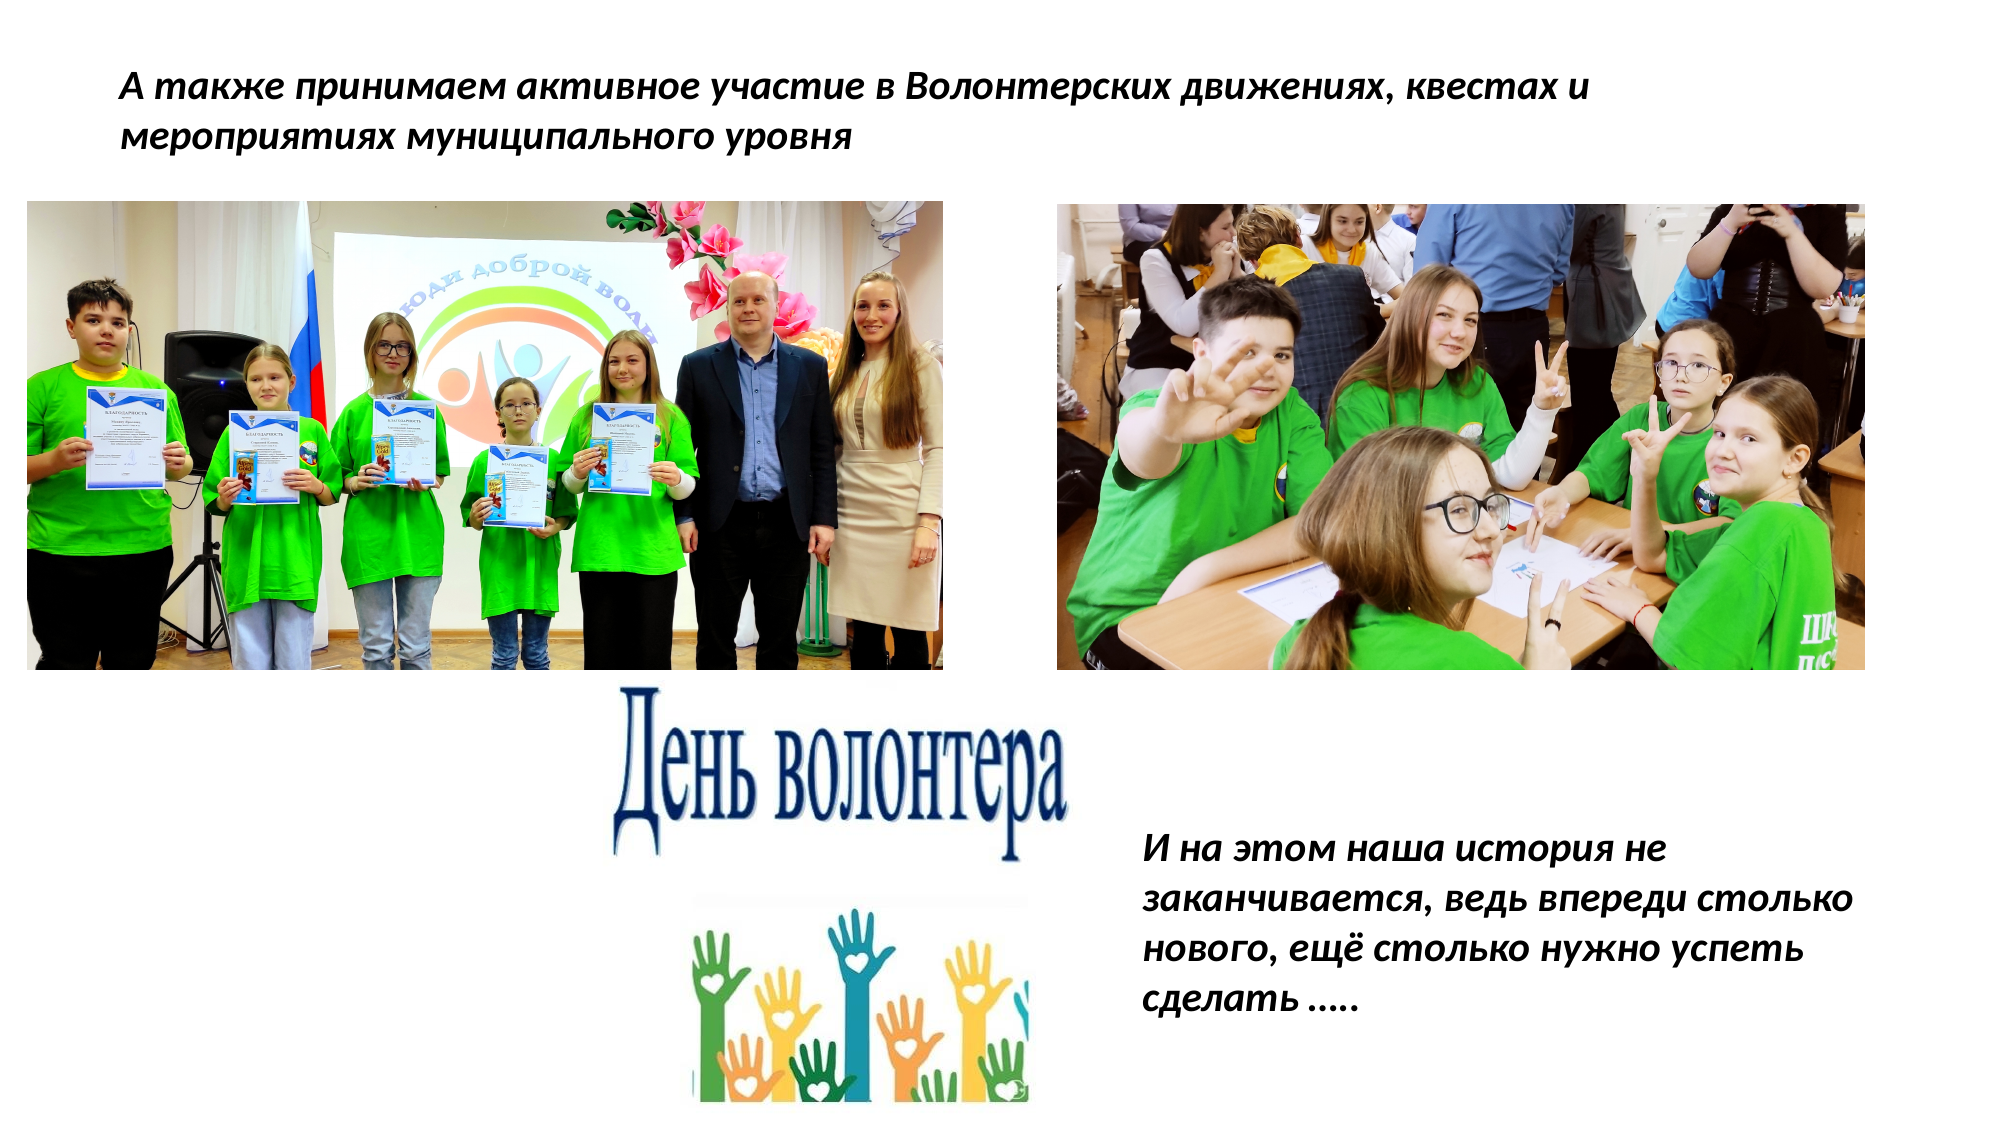

А также принимаем активное участие в Волонтерских движениях, квестах и мероприятиях муниципального уровня
И на этом наша история не заканчивается, ведь впереди столько нового, ещё столько нужно успеть сделать …..